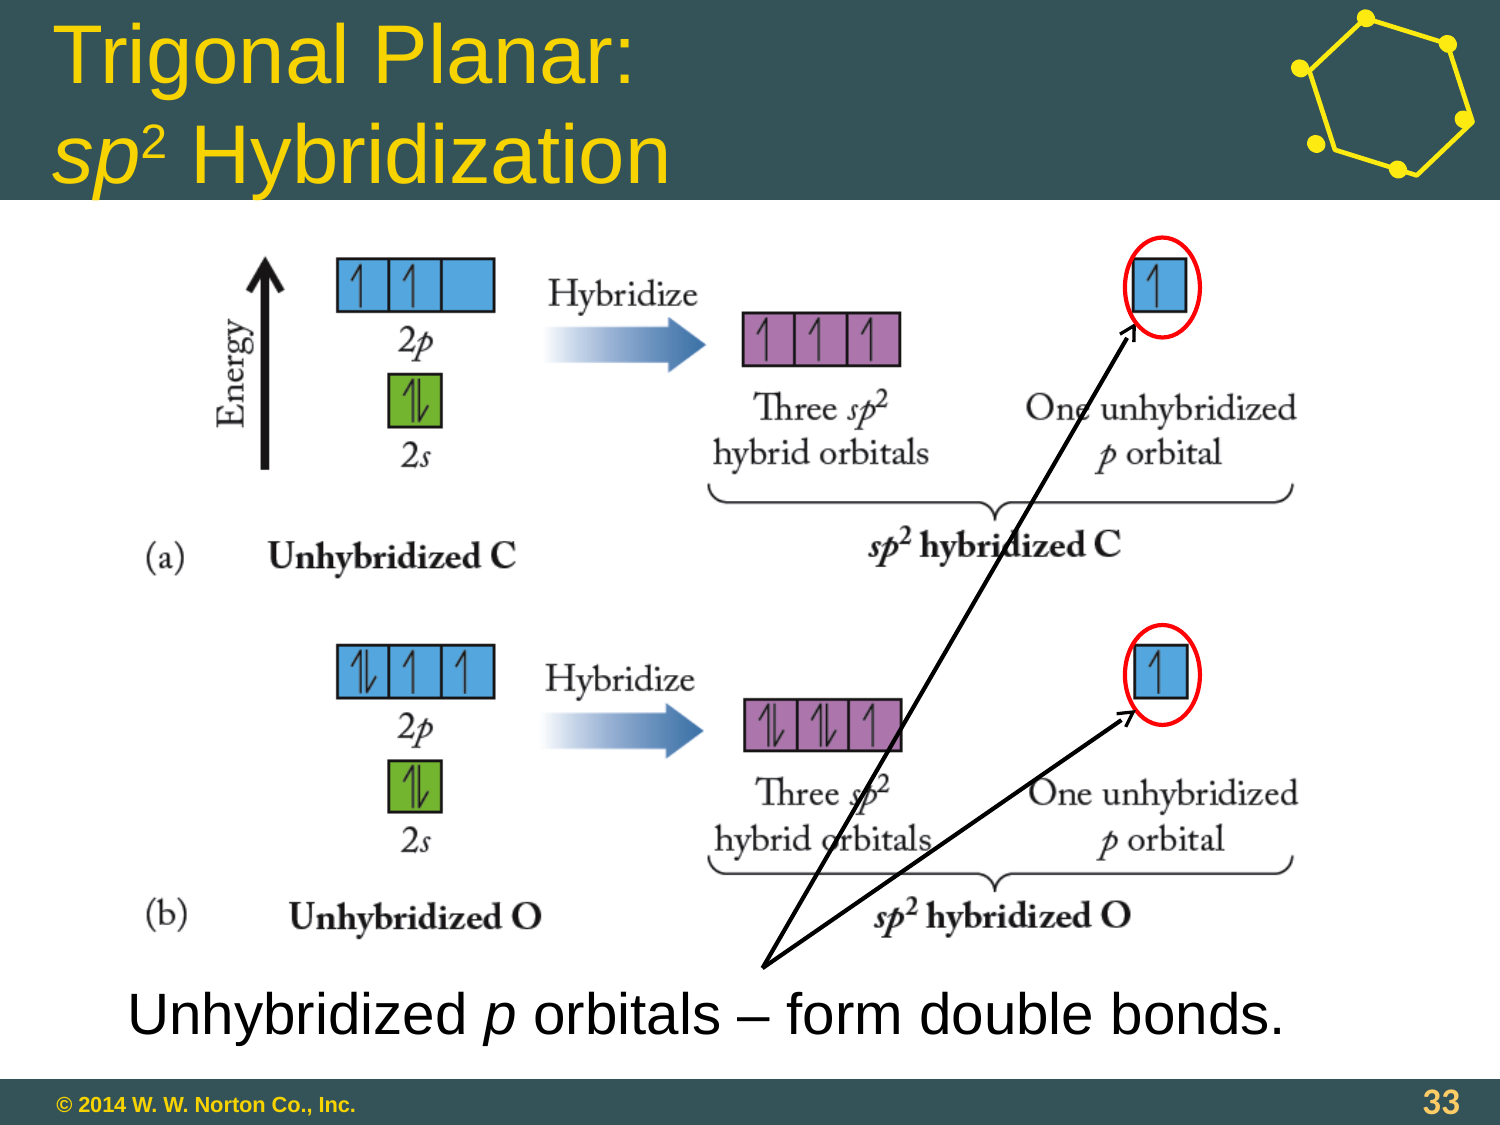

# Trigonal Planar: sp2 Hybridization
Unhybridized p orbitals – form double bonds.